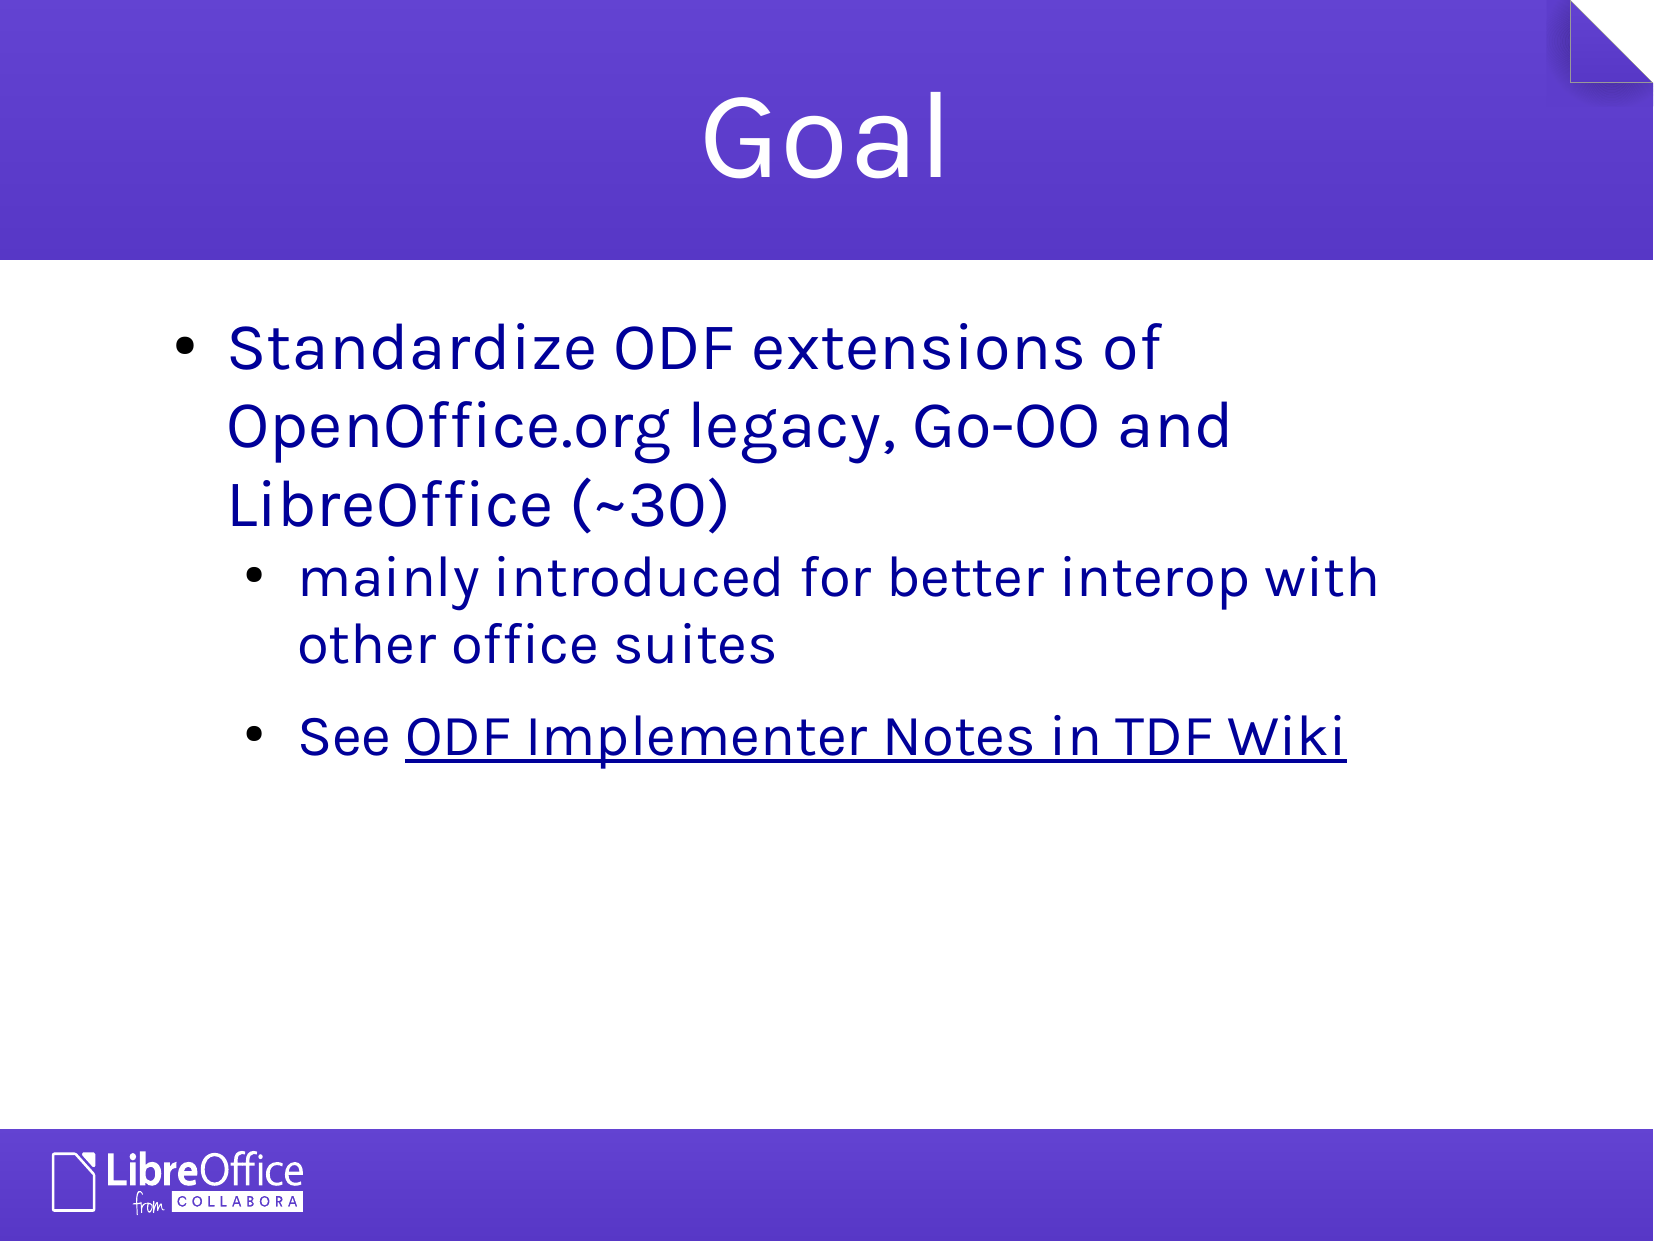

# Goal
Standardize ODF extensions of OpenOffice.org legacy, Go-OO and LibreOffice (~30)
mainly introduced for better interop with other office suites
See ODF Implementer Notes in TDF Wiki